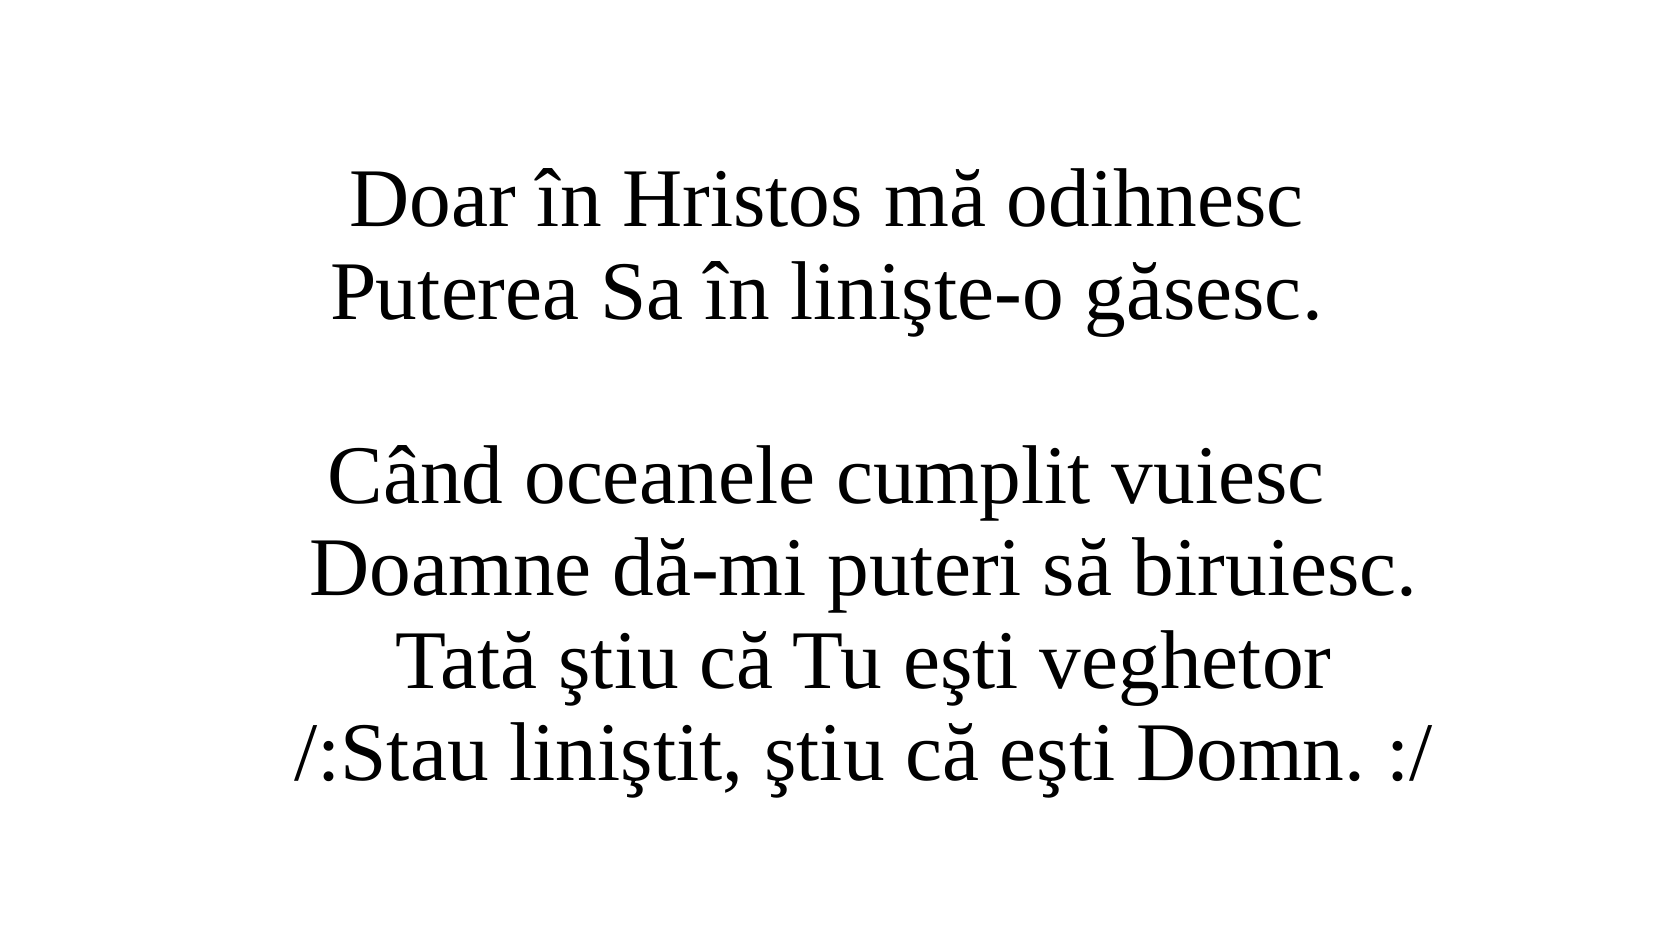

# Doar în Hristos mă odihnesc
Puterea Sa în linişte-o găsesc.
Când oceanele cumplit vuiesc
Doamne dă-mi puteri să biruiesc.
Tată ştiu că Tu eşti veghetor
/:Stau liniştit, ştiu că eşti Domn. :/